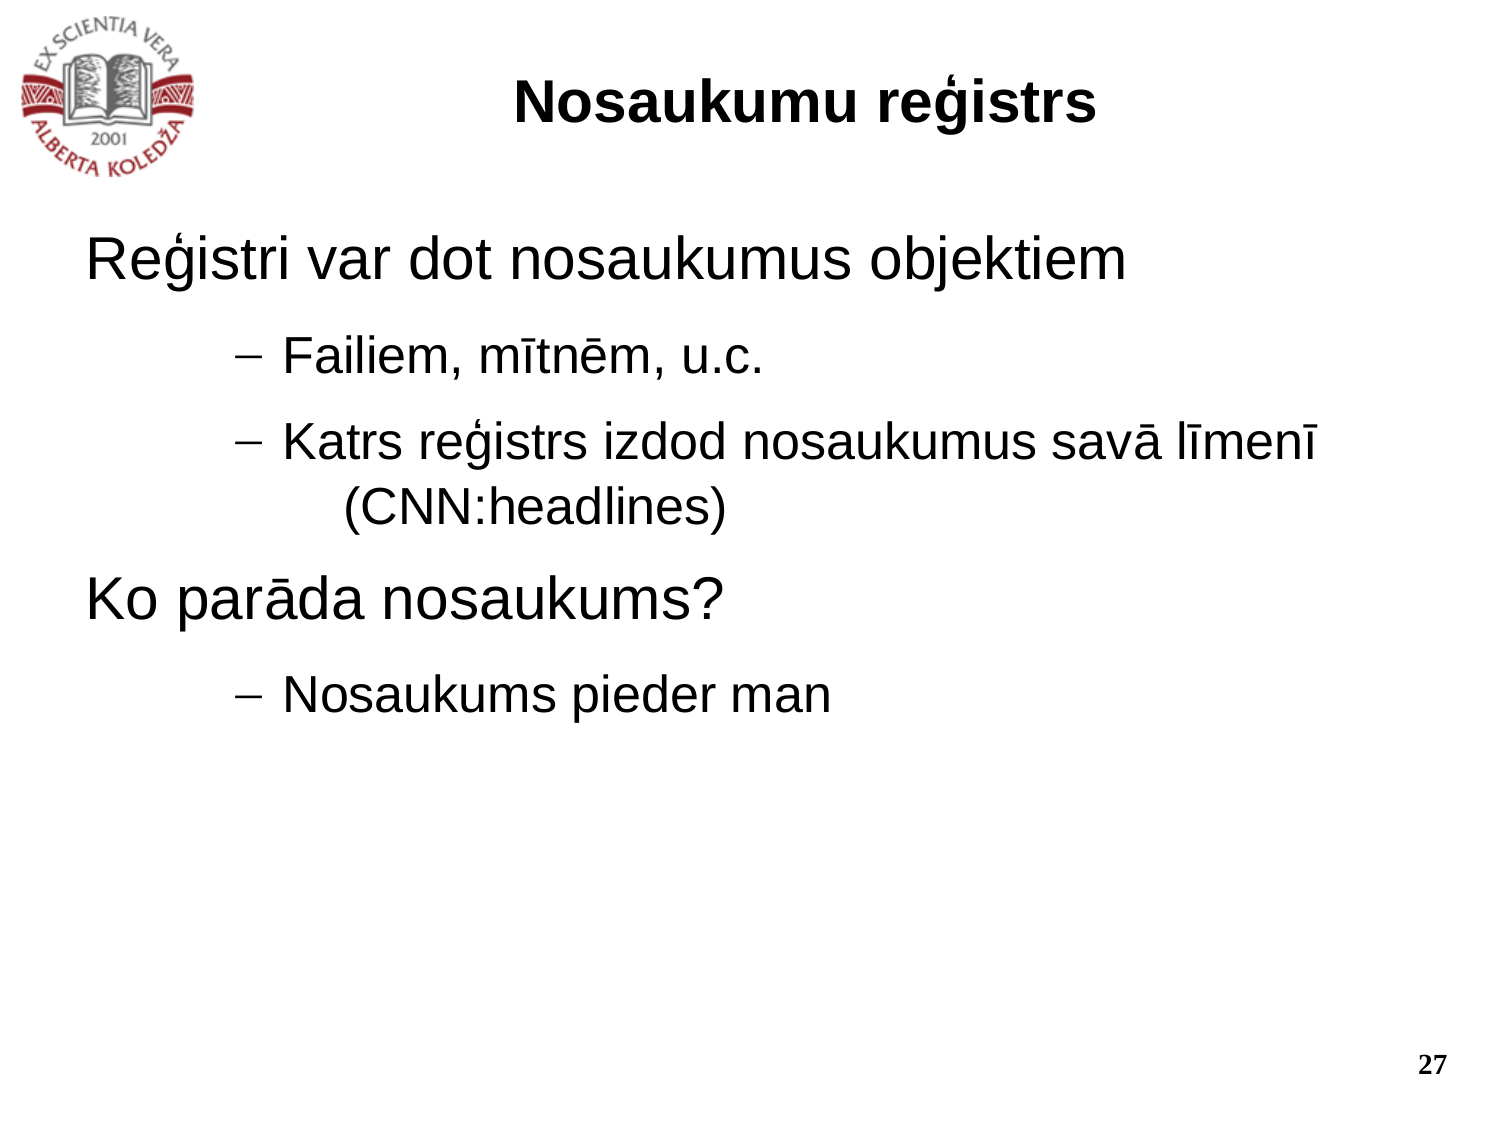

# Nosaukumu reģistrs
Reģistri var dot nosaukumus objektiem
Failiem, mītnēm, u.c.
Katrs reģistrs izdod nosaukumus savā līmenī
 (CNN:headlines)
Ko parāda nosaukums?
Nosaukums pieder man